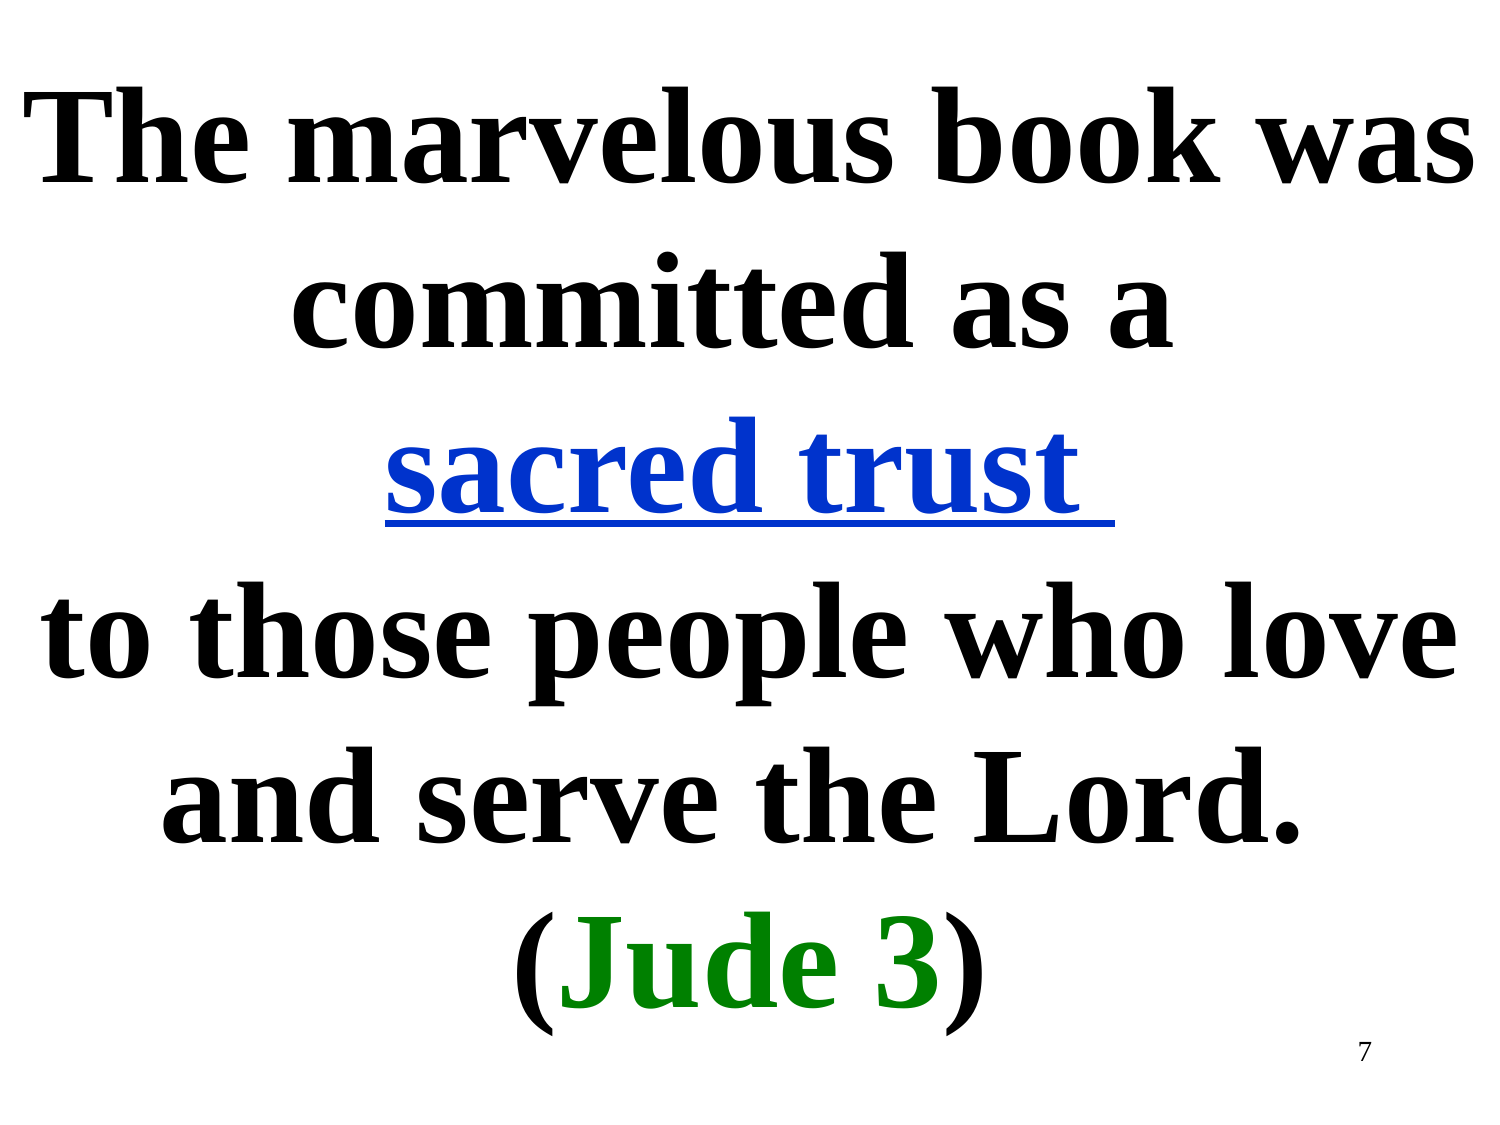

The marvelous book was committed as a
sacred trust
to those people who love and serve the Lord.
(Jude 3)